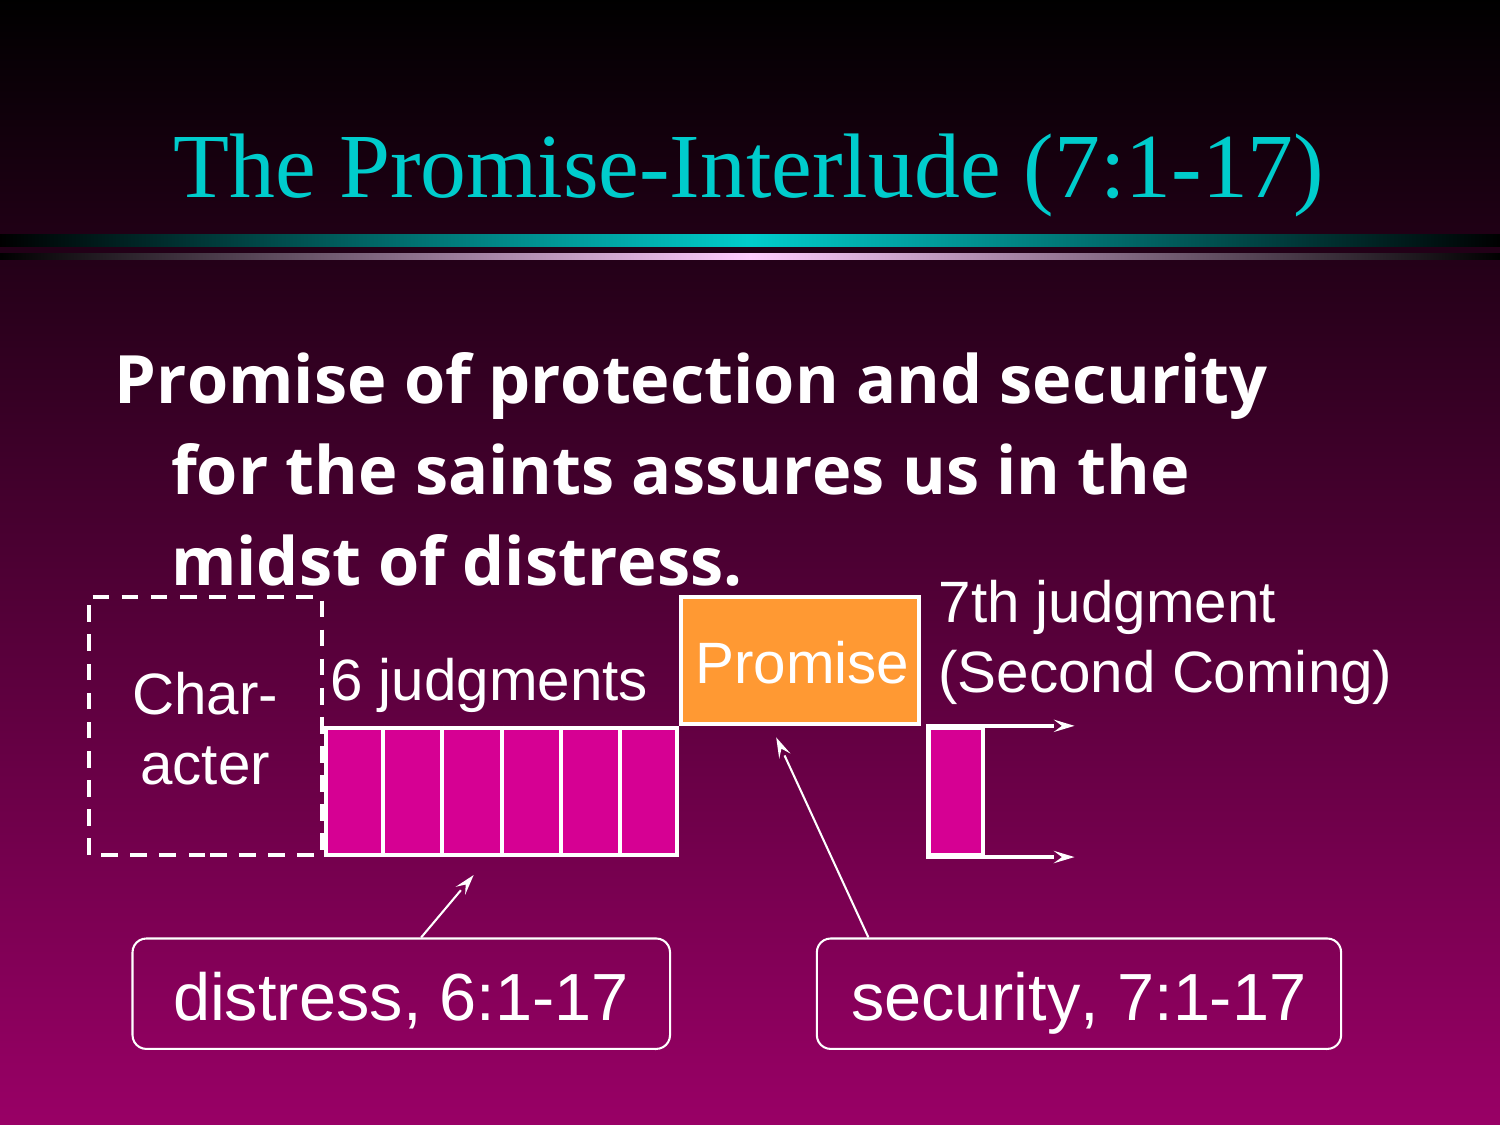

The Promise-Interlude (7:1-17)
# Promise of protection and security for the saints assures us in the midst of distress.
7th judgment
(Second Coming)
Char-
acter
Promise
6 judgments
security, 7:1-17
distress, 6:1-17